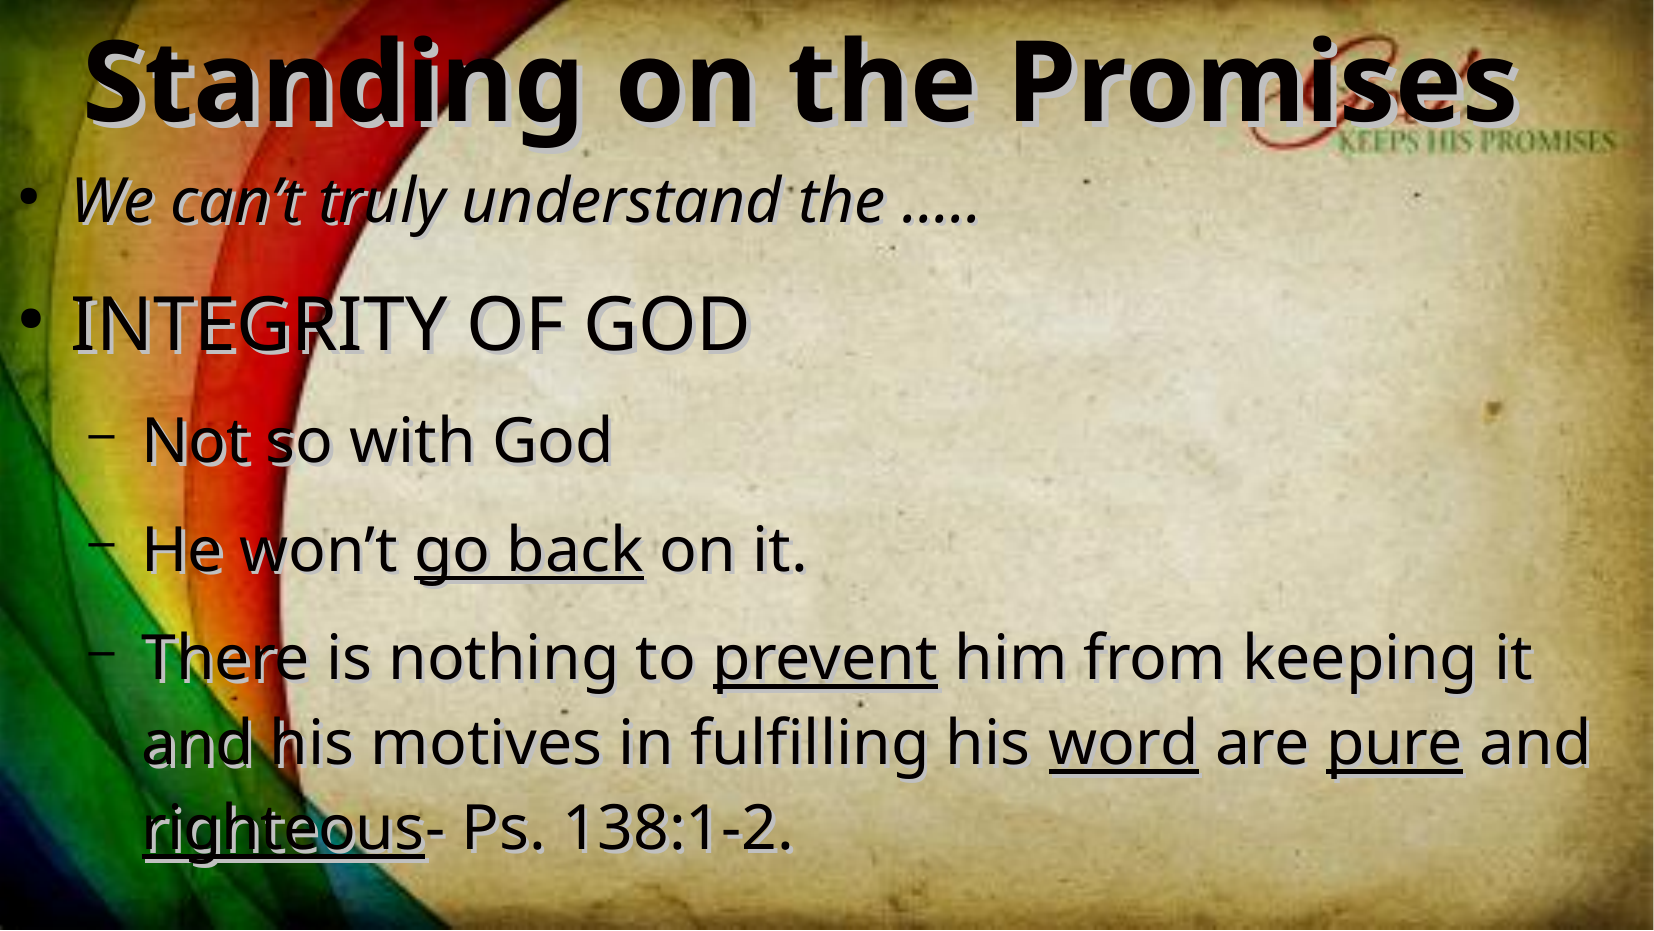

# Standing on the Promises
We can’t truly understand the …..
INTEGRITY OF GOD
Not so with God
He won’t go back on it.
There is nothing to prevent him from keeping it and his motives in fulfilling his word are pure and righteous- Ps. 138:1-2.